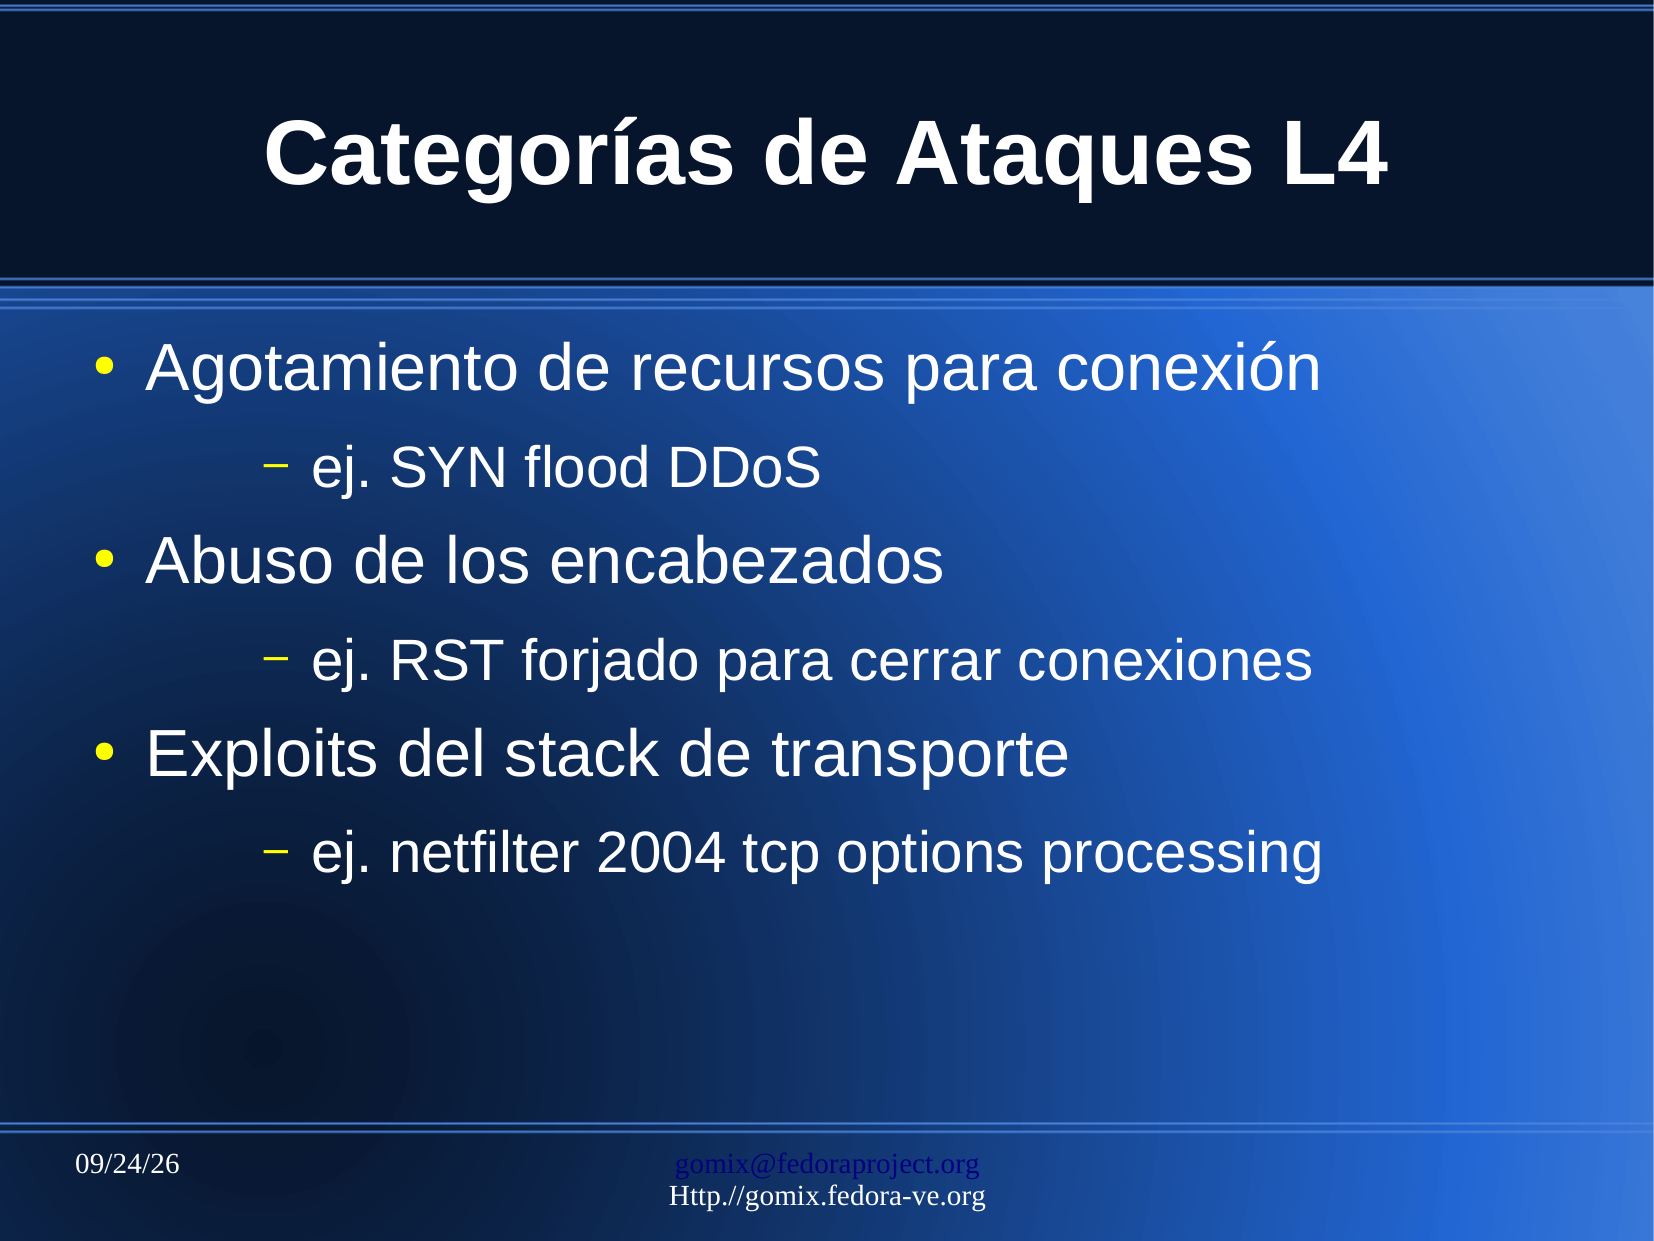

# Categorías de Ataques L4
Agotamiento de recursos para conexión
ej. SYN flood DDoS
Abuso de los encabezados
ej. RST forjado para cerrar conexiones
Exploits del stack de transporte
ej. netfilter 2004 tcp options processing